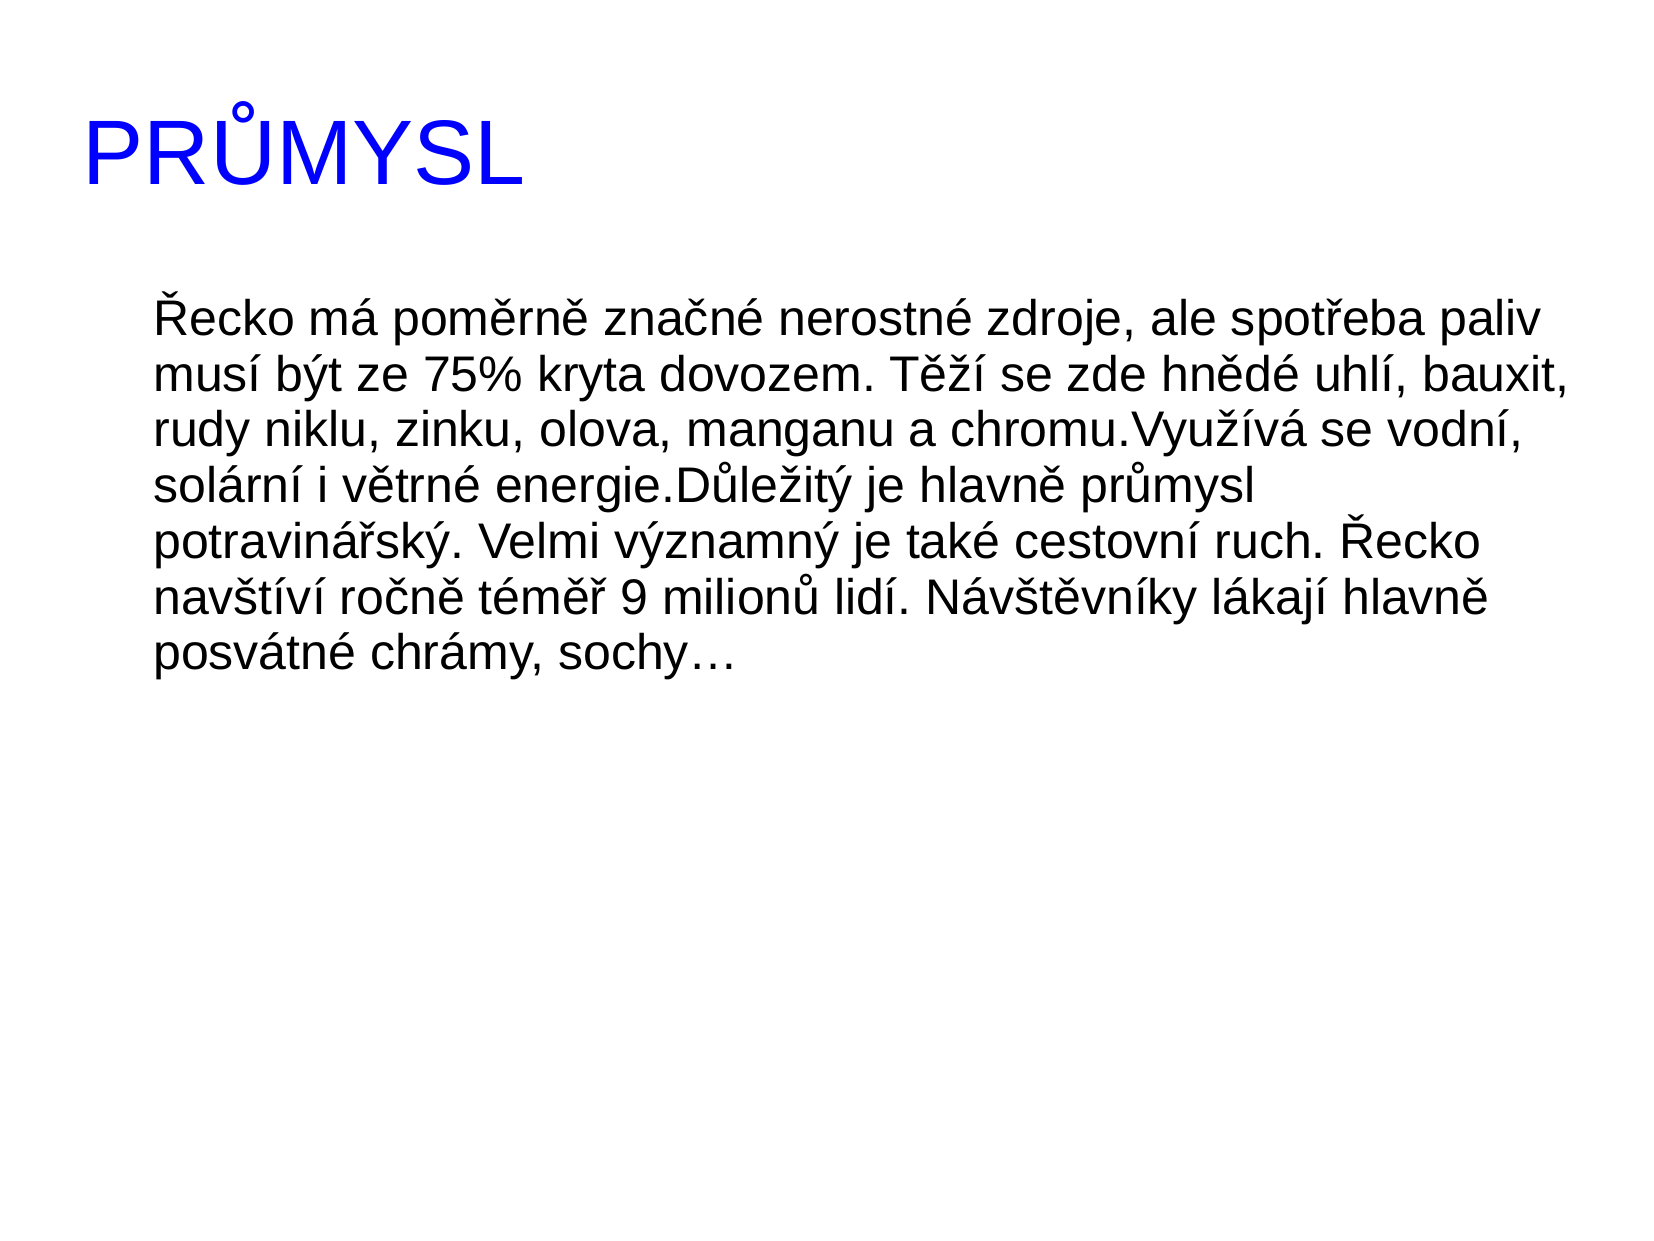

# PRŮMYSL
Řecko má poměrně značné nerostné zdroje, ale spotřeba paliv musí být ze 75% kryta dovozem. Těží se zde hnědé uhlí, bauxit, rudy niklu, zinku, olova, manganu a chromu.Využívá se vodní, solární i větrné energie.Důležitý je hlavně průmysl potravinářský. Velmi významný je také cestovní ruch. Řecko navštíví ročně téměř 9 milionů lidí. Návštěvníky lákají hlavně posvátné chrámy, sochy…